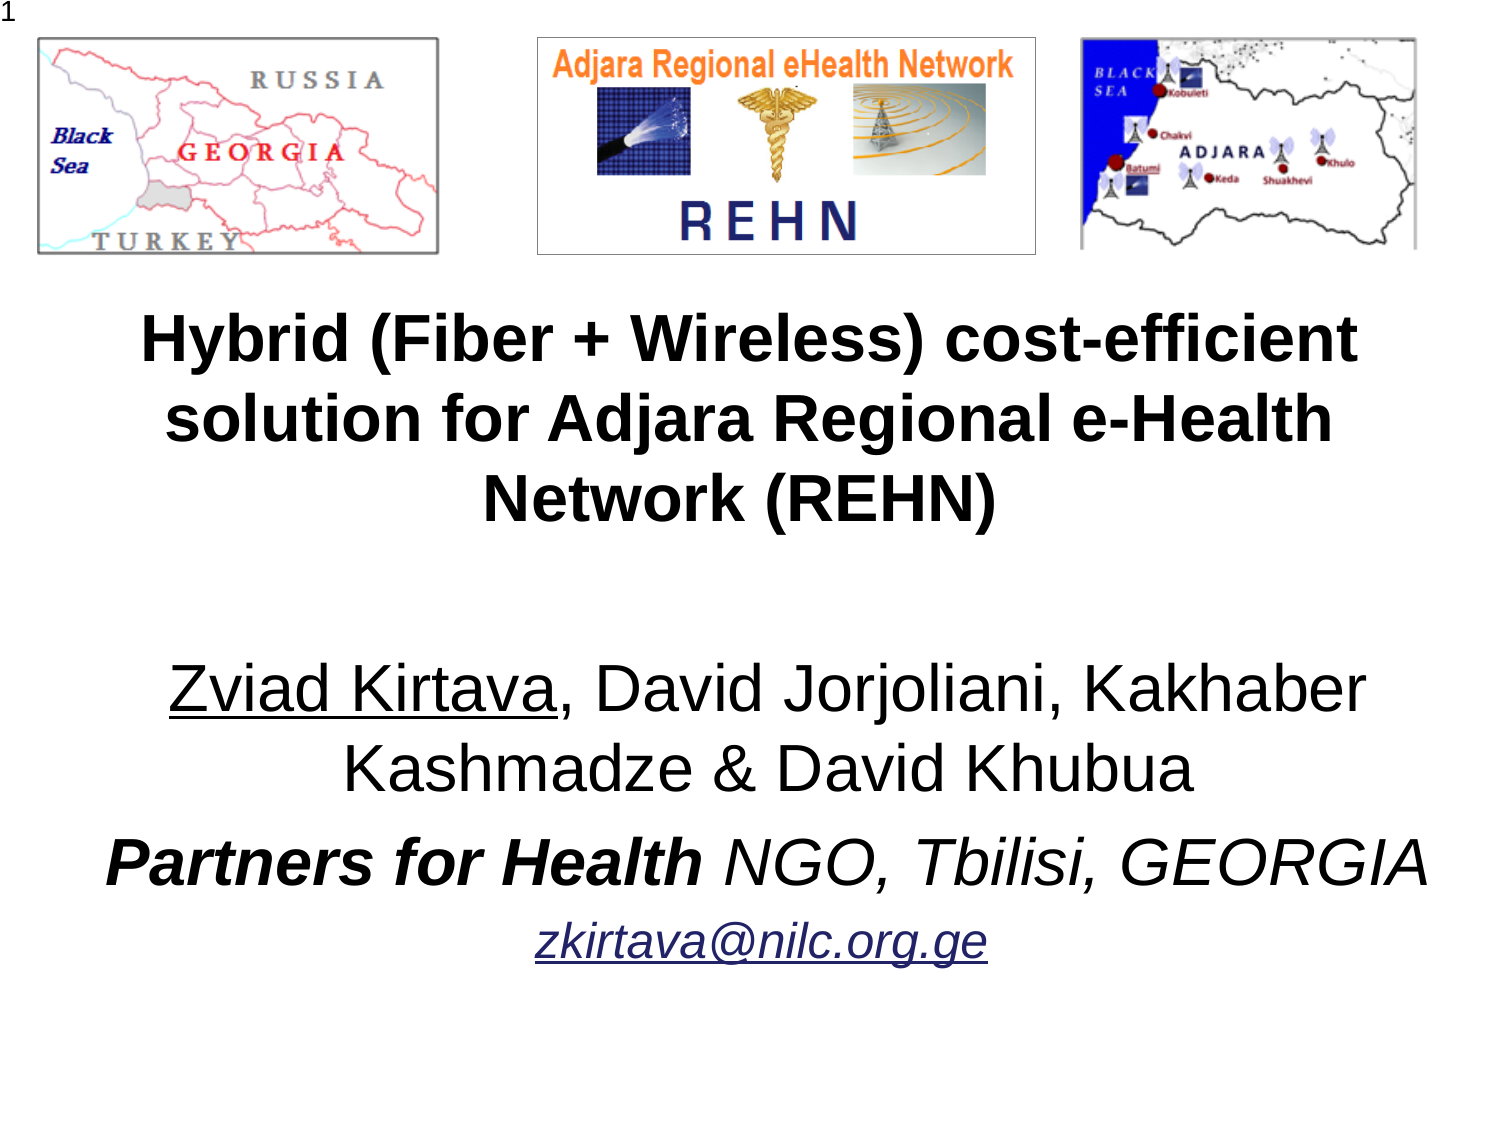

# Hybrid (Fiber + Wireless) cost-efficient solution for Adjara Regional e-Health Network (REHN)
Zviad Kirtava, David Jorjoliani, Kakhaber Kashmadze & David Khubua
Partners for Health NGO, Tbilisi, GEORGIA
zkirtava@nilc.org.ge